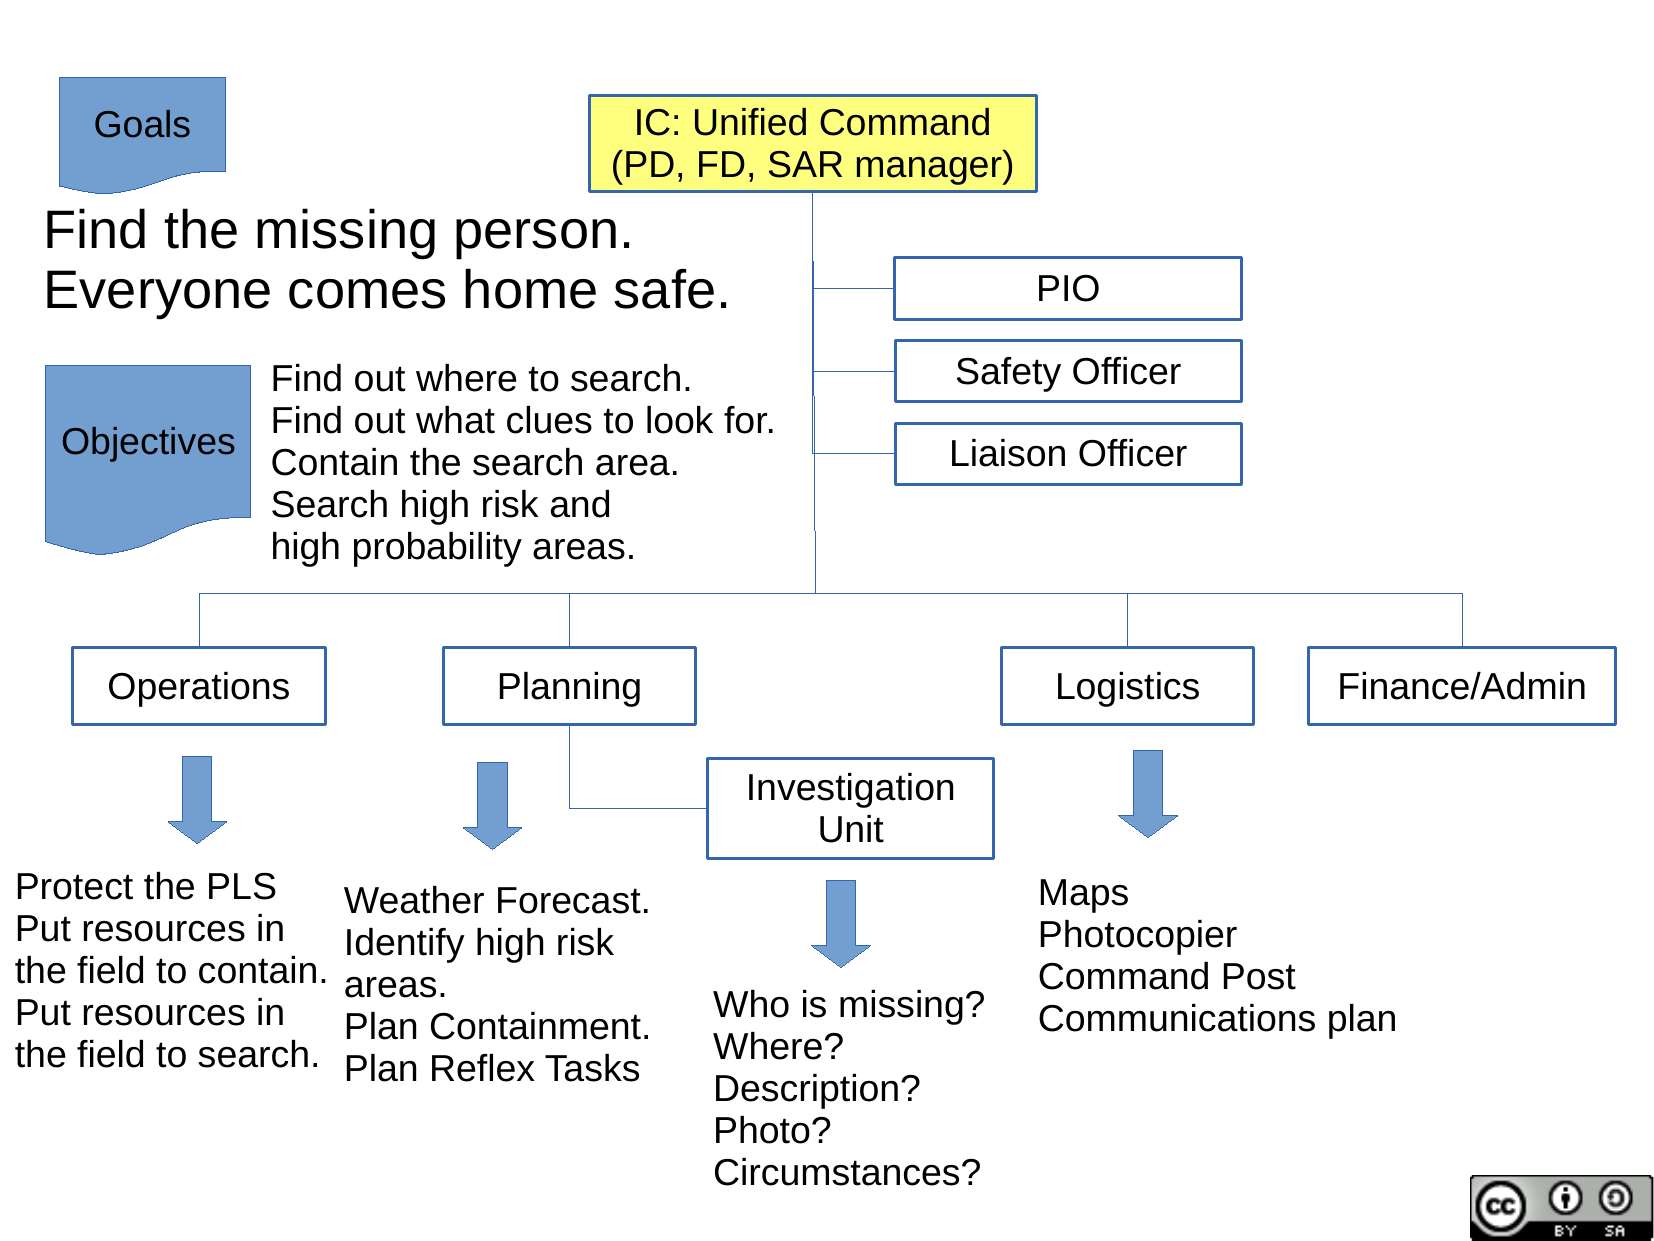

Goals
IC: Unified Command
(PD, FD, SAR manager)
Find the missing person.
Everyone comes home safe.
PIO
Safety Officer
Find out where to search.
Find out what clues to look for.
Contain the search area.
Search high risk and
high probability areas.
Objectives
Liaison Officer
Operations
Logistics
Finance/Admin
Planning
Investigation
Unit
Protect the PLS
Put resources in
the field to contain.
Put resources in
the field to search.
Maps
Photocopier
Command Post
Communications plan
Weather Forecast.
Identify high risk
areas.
Plan Containment.
Plan Reflex Tasks
Who is missing?
Where?
Description?
Photo?
Circumstances?